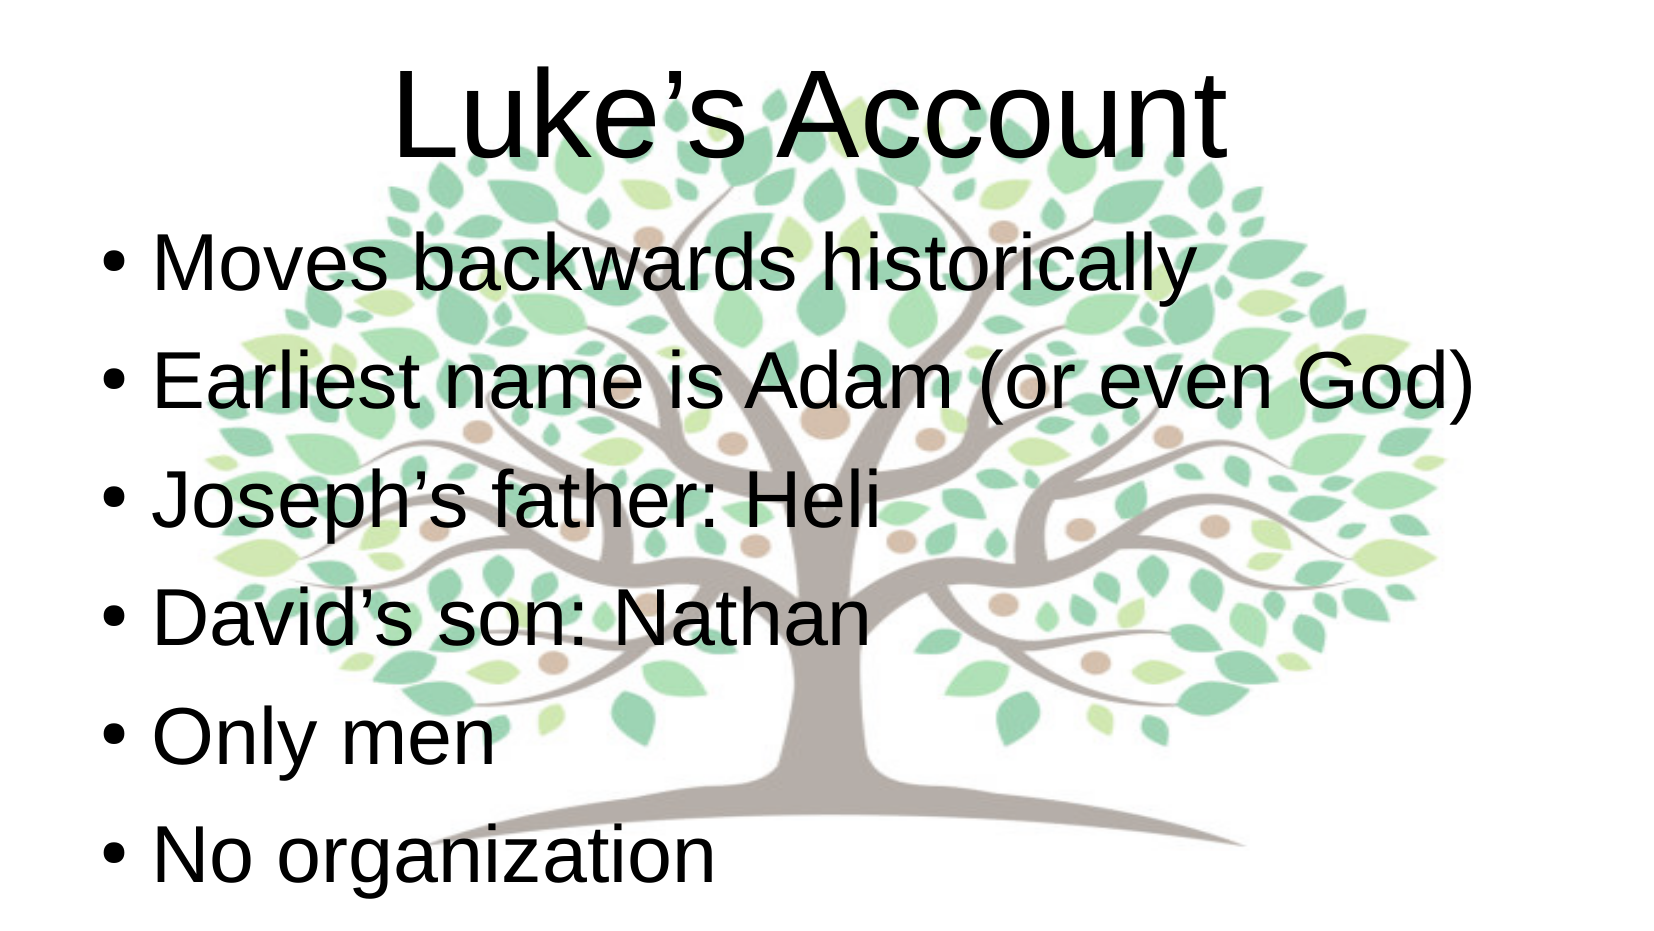

# Luke’s Account
Moves backwards historically
Earliest name is Adam (or even God)
Joseph’s father: Heli
David’s son: Nathan
Only men
No organization